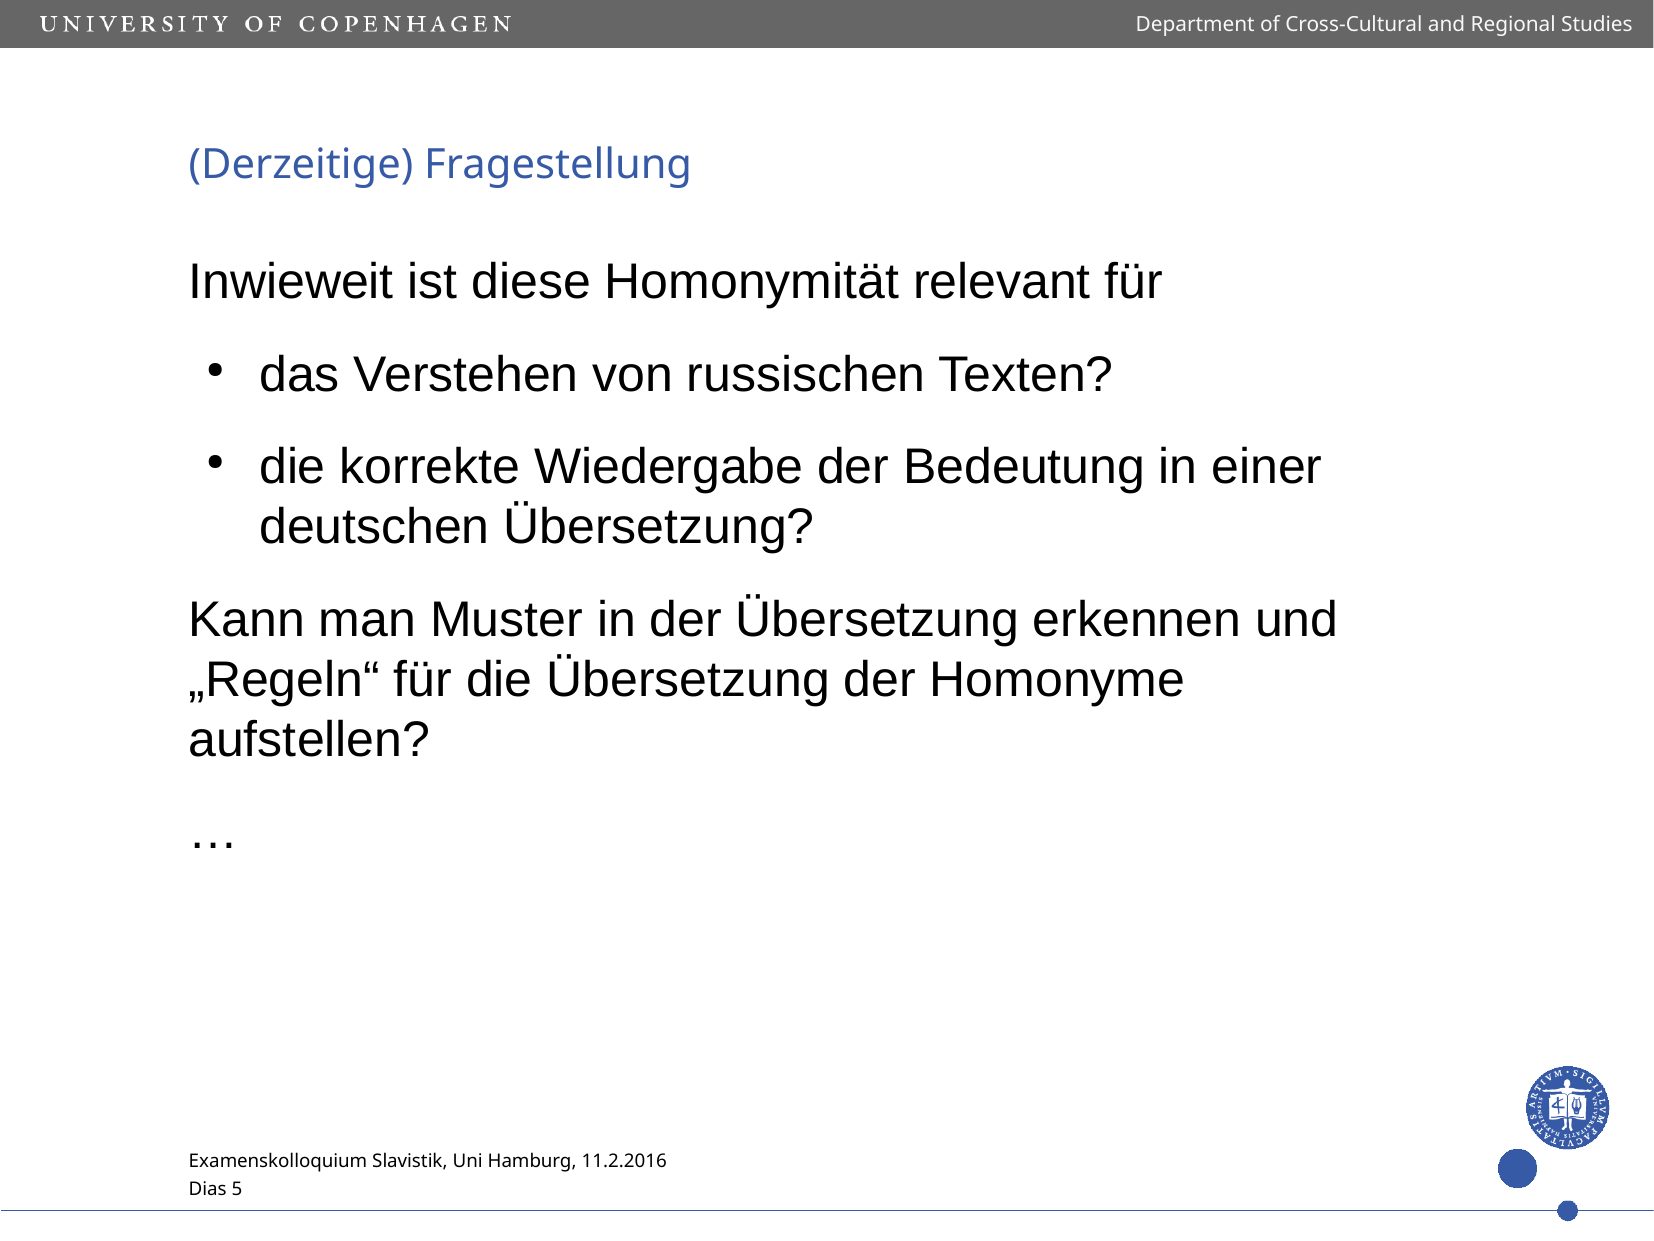

Department of Cross-Cultural and Regional Studies
# (Derzeitige) Fragestellung
Inwieweit ist diese Homonymität relevant für
das Verstehen von russischen Texten?
die korrekte Wiedergabe der Bedeutung in einer deutschen Übersetzung?
Kann man Muster in der Übersetzung erkennen und „Regeln“ für die Übersetzung der Homonyme aufstellen?
…
Examenskolloquium Slavistik, Uni Hamburg, 11.2.2016
Dias